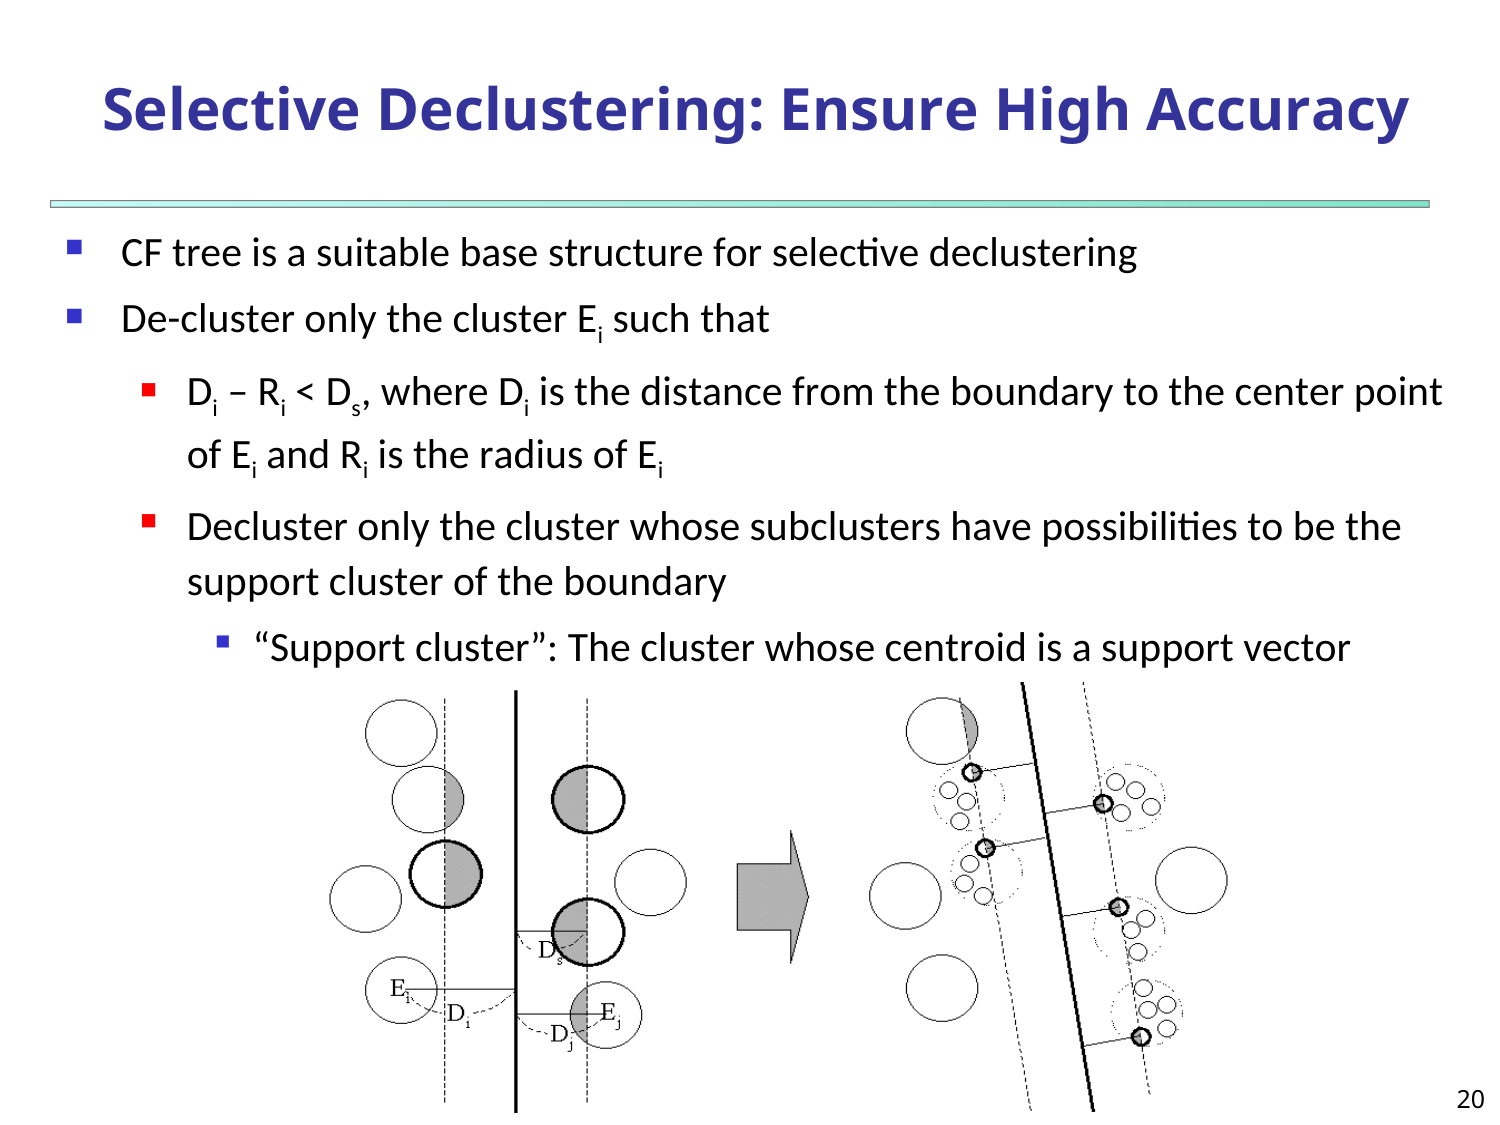

# Selective Declustering: Ensure High Accuracy
CF tree is a suitable base structure for selective declustering
De-cluster only the cluster Ei such that
Di – Ri < Ds, where Di is the distance from the boundary to the center point of Ei and Ri is the radius of Ei
Decluster only the cluster whose subclusters have possibilities to be the support cluster of the boundary
“Support cluster”: The cluster whose centroid is a support vector